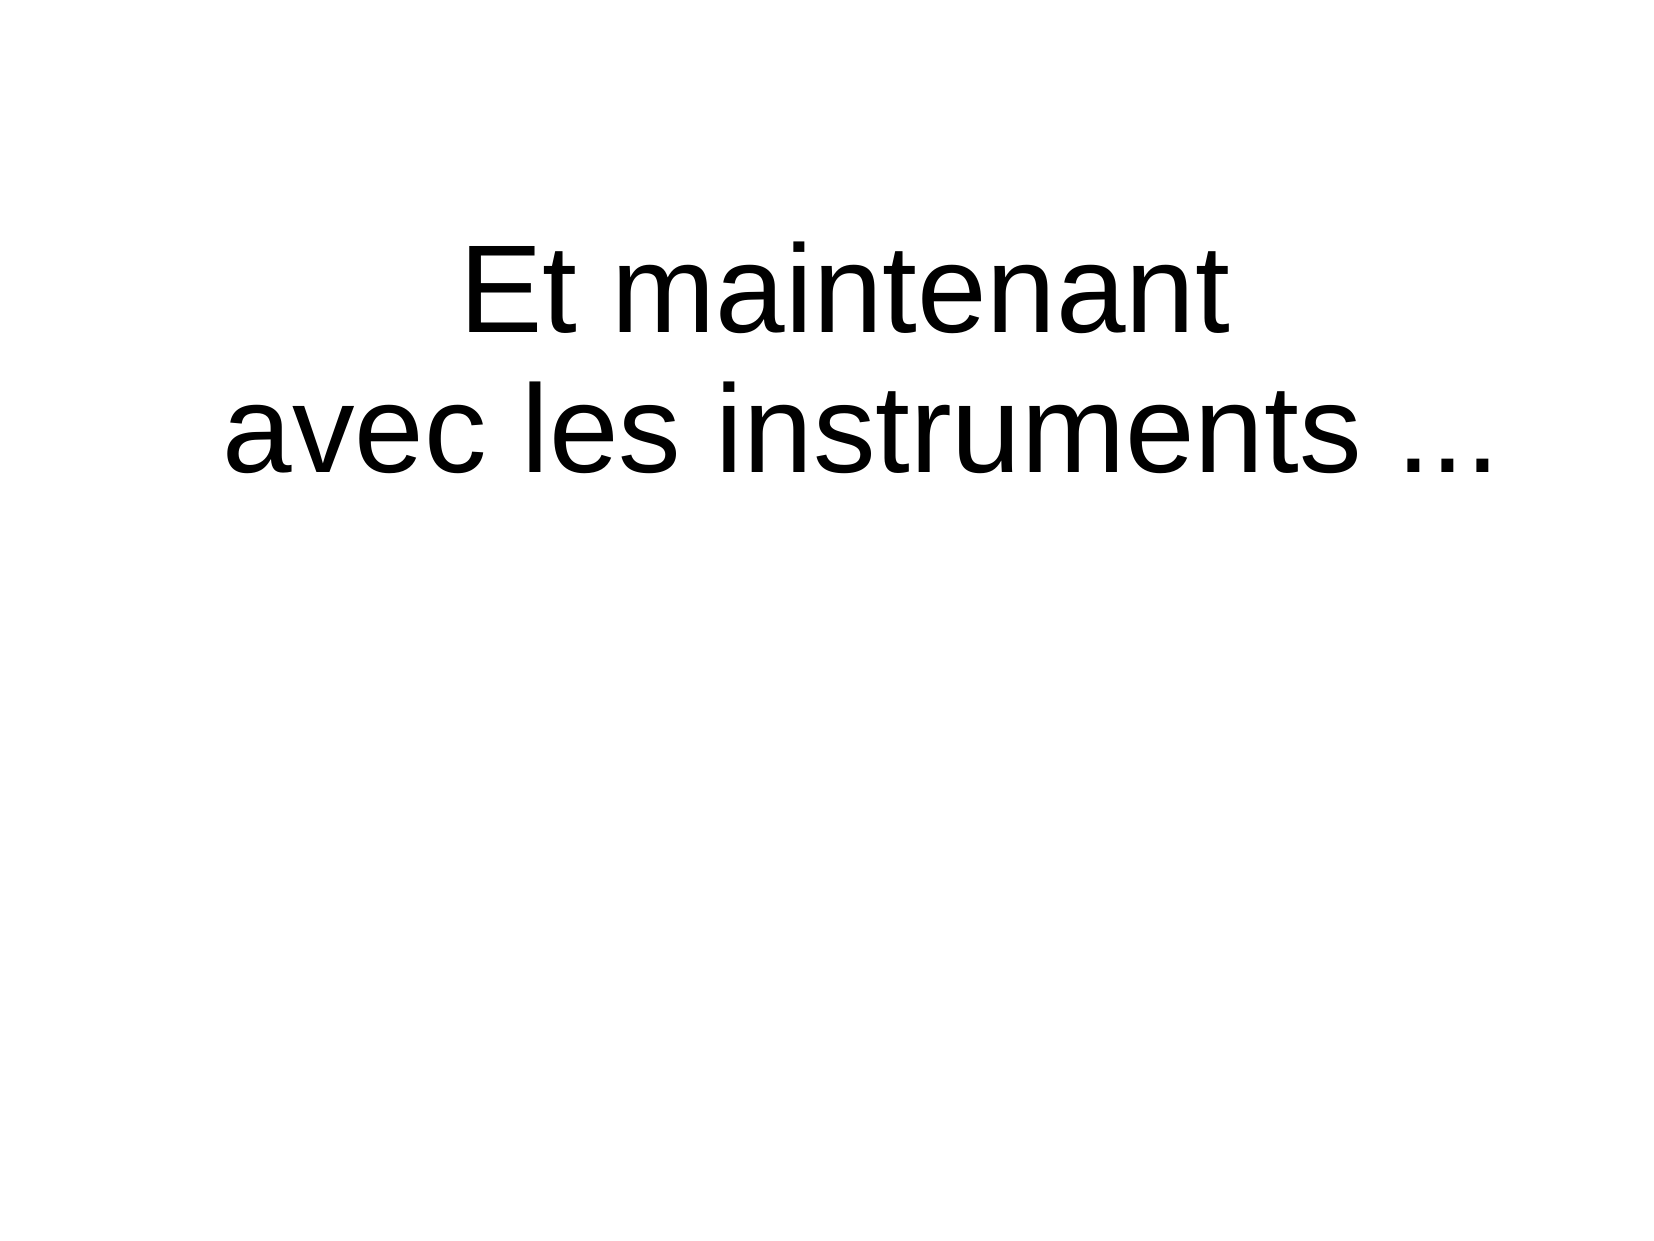

# Et maintenant
avec les instruments ...